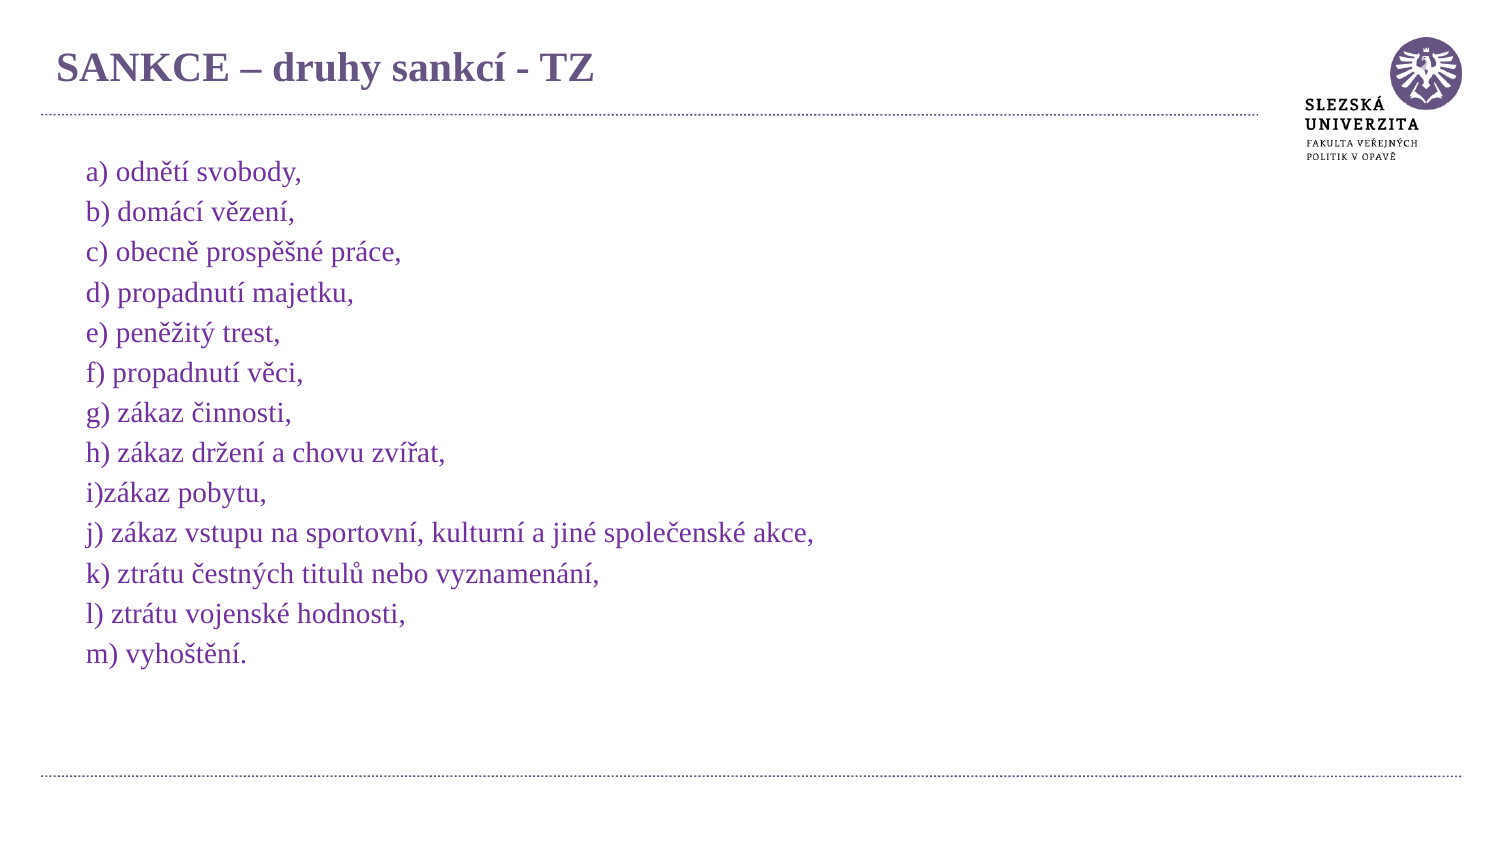

# SANKCE – druhy sankcí - TZ
a) odnětí svobody,
b) domácí vězení,
c) obecně prospěšné práce,
d) propadnutí majetku,
e) peněžitý trest,
f) propadnutí věci,
g) zákaz činnosti,
h) zákaz držení a chovu zvířat,
i)zákaz pobytu,
j) zákaz vstupu na sportovní, kulturní a jiné společenské akce,
k) ztrátu čestných titulů nebo vyznamenání,
l) ztrátu vojenské hodnosti,
m) vyhoštění.